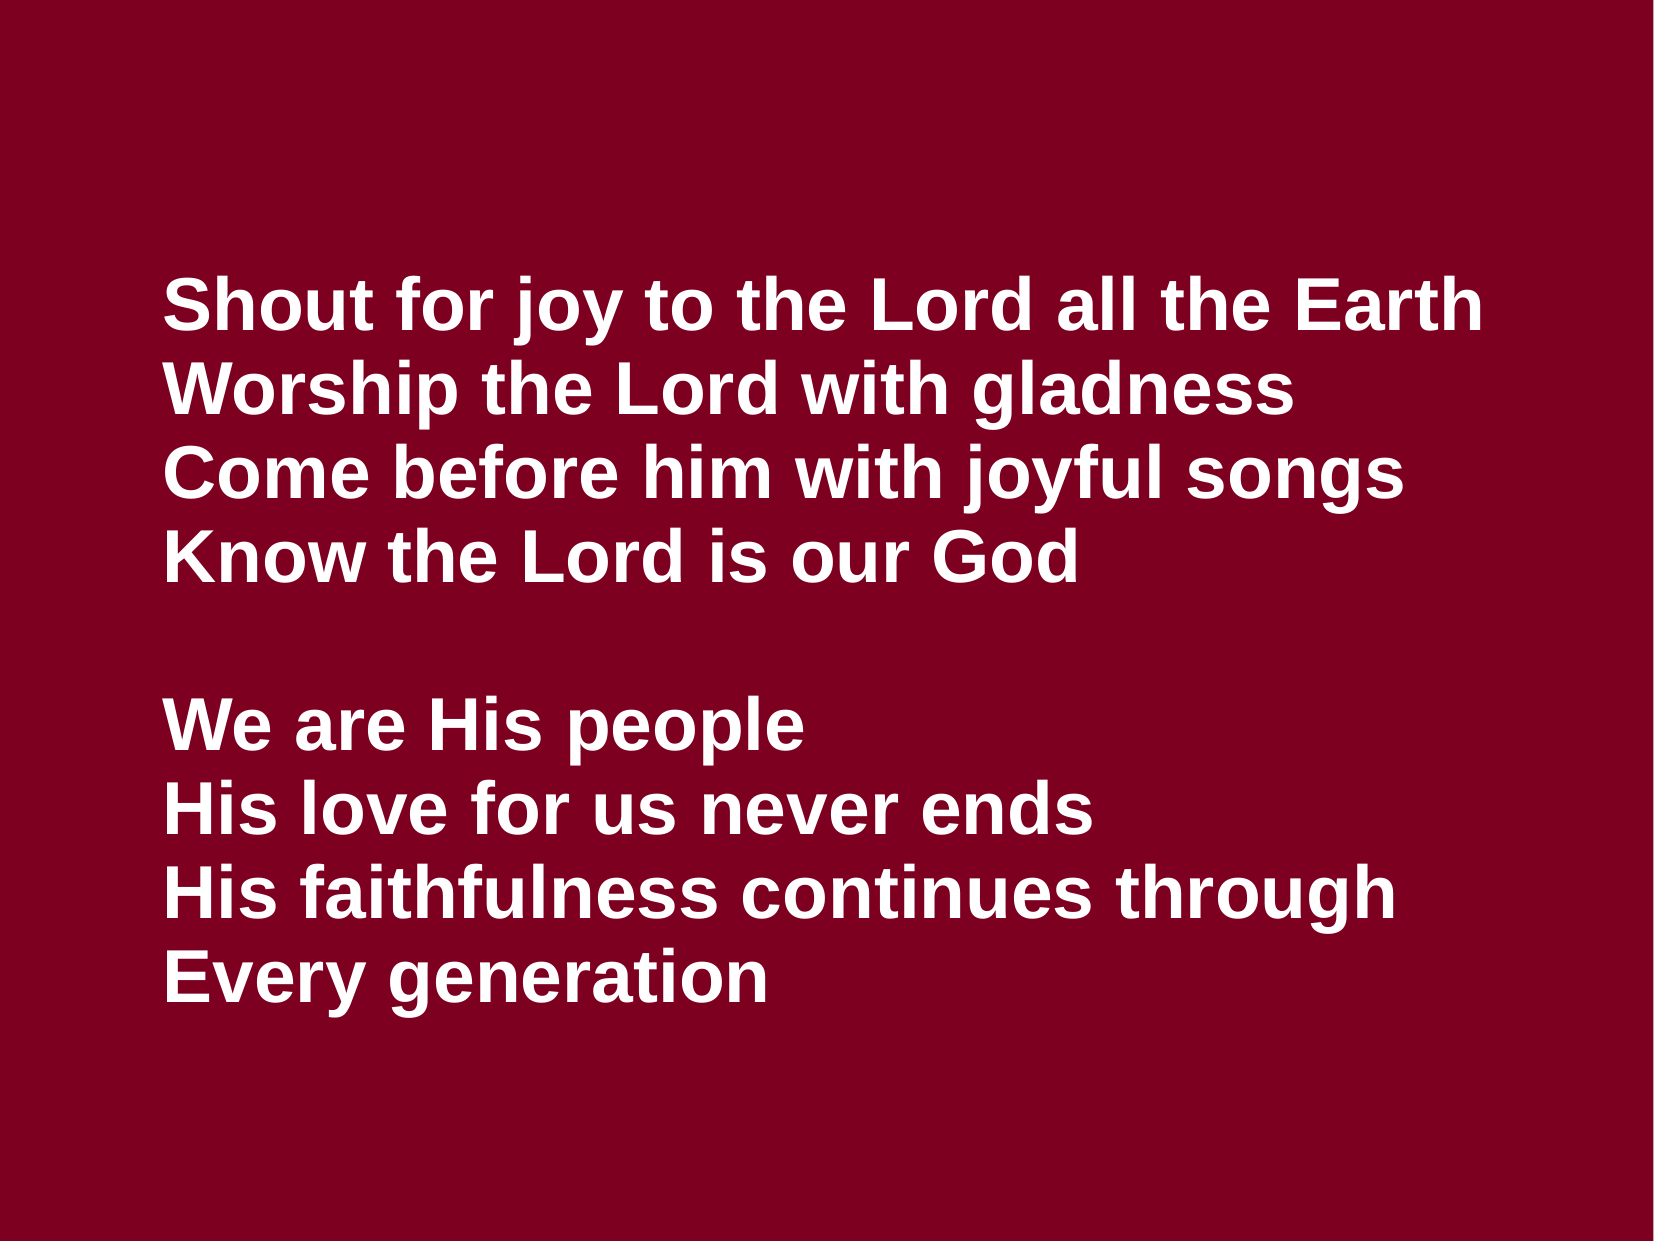

Shout for joy to the Lord all the Earth
		Worship the Lord with gladness
		Come before him with joyful songs
		Know the Lord is our God
		We are His people
		His love for us never ends
		His faithfulness continues through
		Every generation
#